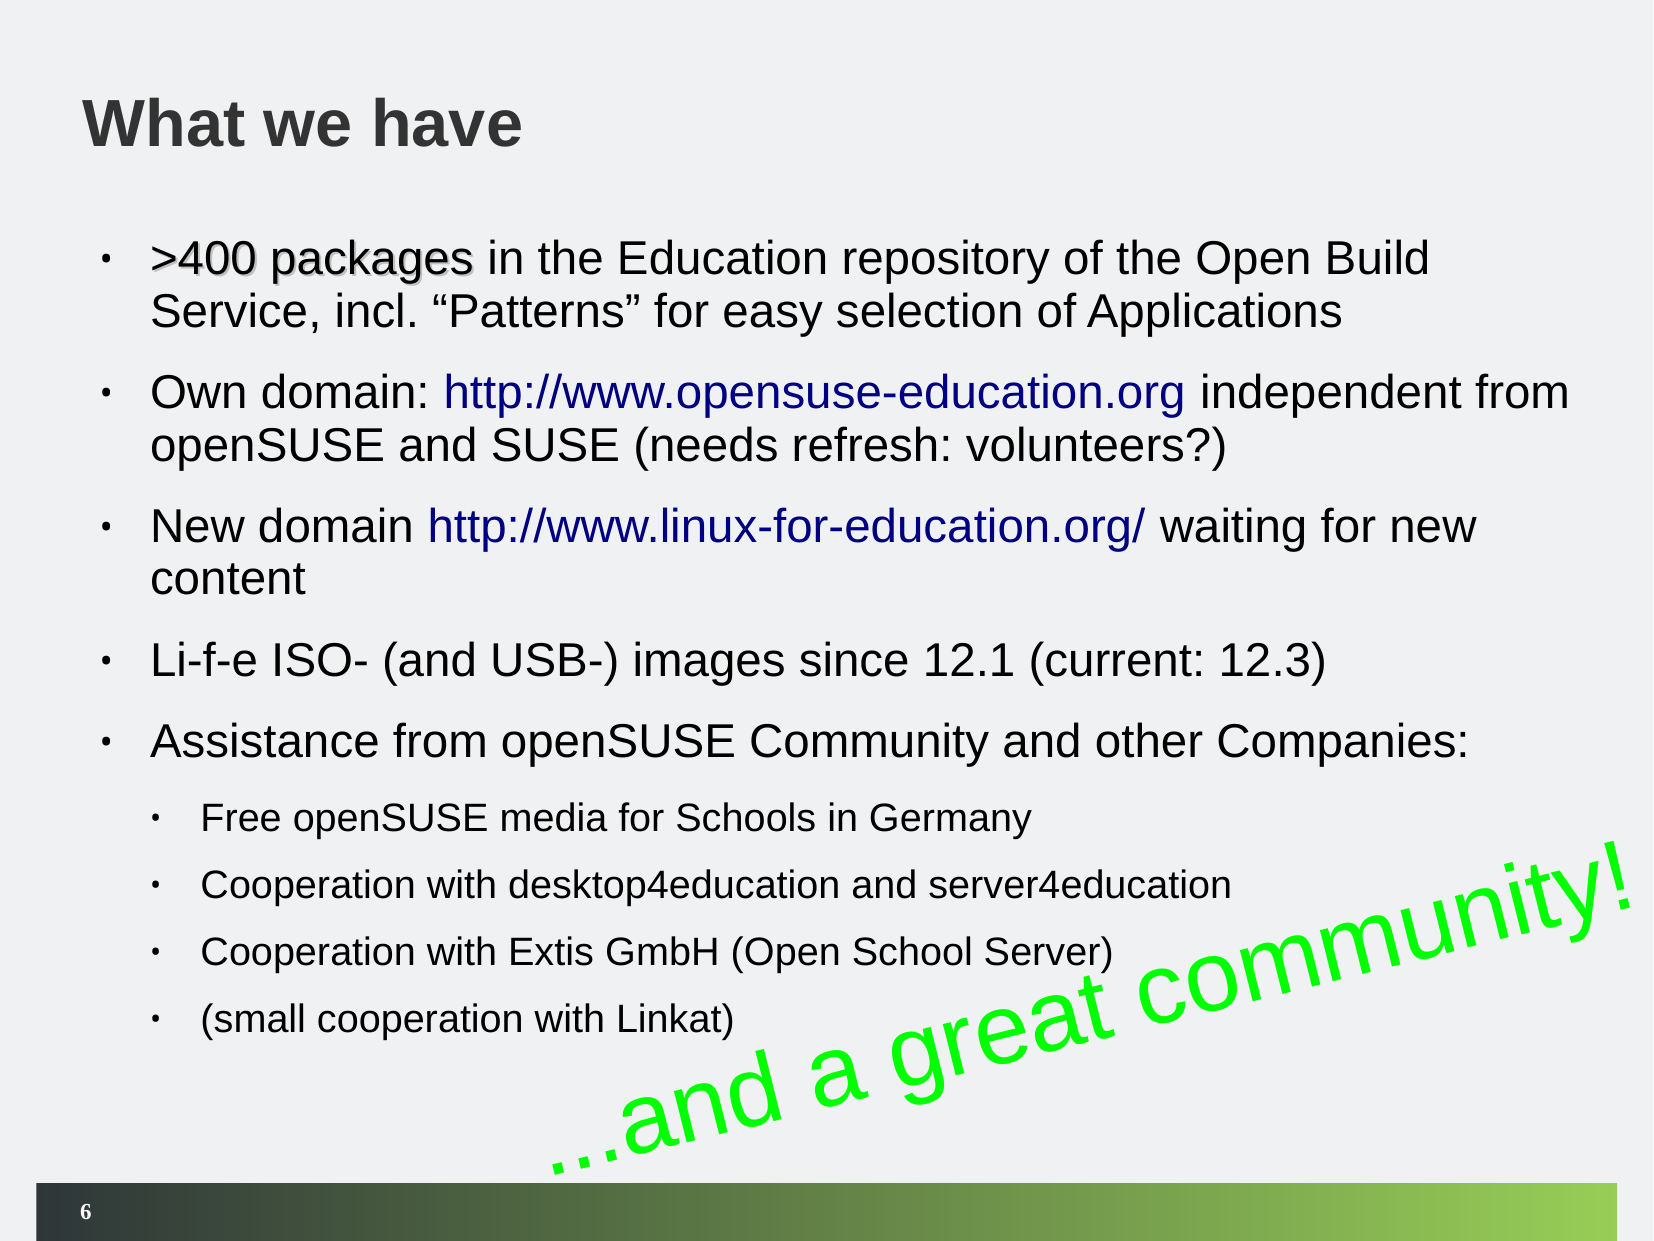

# What we have
>400 packages in the Education repository of the Open Build Service, incl. “Patterns” for easy selection of Applications
Own domain: http://www.opensuse-education.org independent from openSUSE and SUSE (needs refresh: volunteers?)
New domain http://www.linux-for-education.org/ waiting for new content
Li-f-e ISO- (and USB-) images since 12.1 (current: 12.3)
Assistance from openSUSE Community and other Companies:
Free openSUSE media for Schools in Germany
Cooperation with desktop4education and server4education
Cooperation with Extis GmbH (Open School Server)
(small cooperation with Linkat)
...and a great community!
6